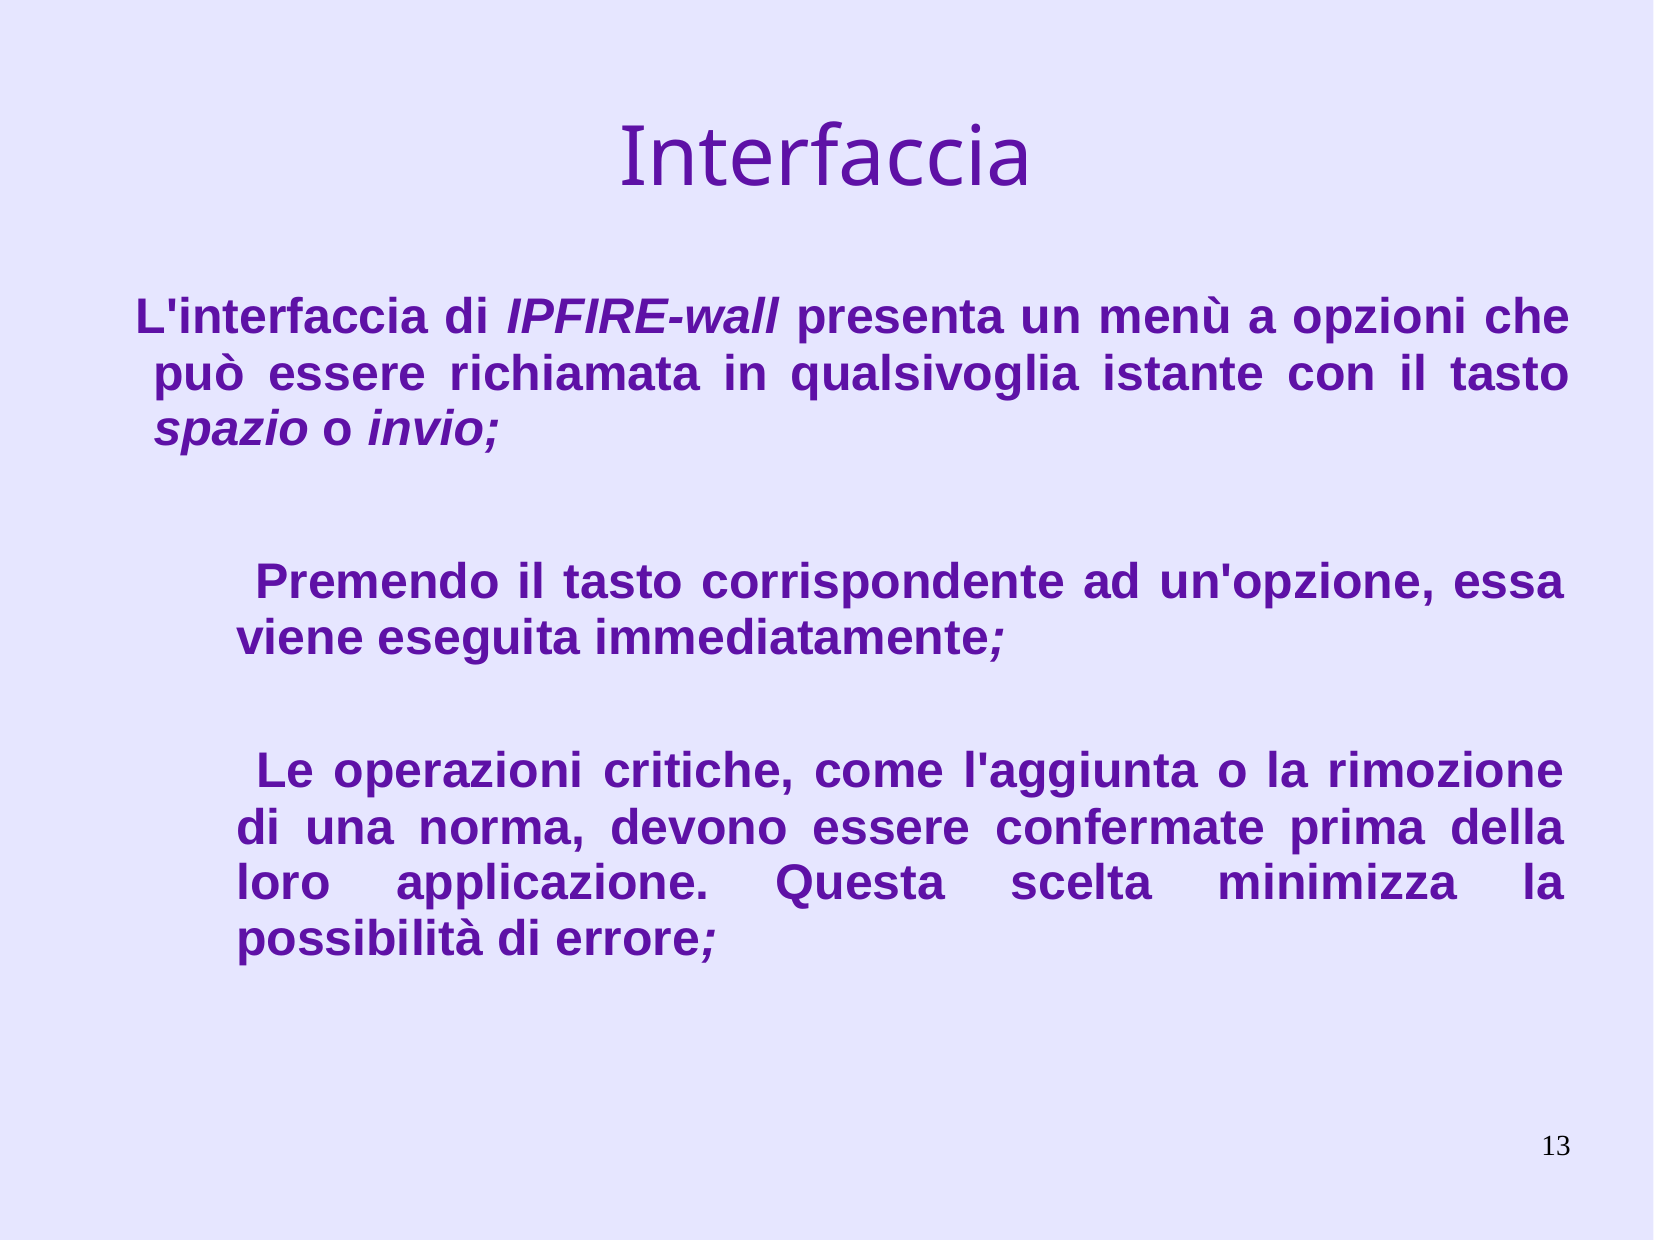

# Interfaccia
 L'interfaccia di IPFIRE-wall presenta un menù a opzioni che può essere richiamata in qualsivoglia istante con il tasto spazio o invio;
 Premendo il tasto corrispondente ad un'opzione, essa viene eseguita immediatamente;
 Le operazioni critiche, come l'aggiunta o la rimozione di una norma, devono essere confermate prima della loro applicazione. Questa scelta minimizza la possibilità di errore;
13